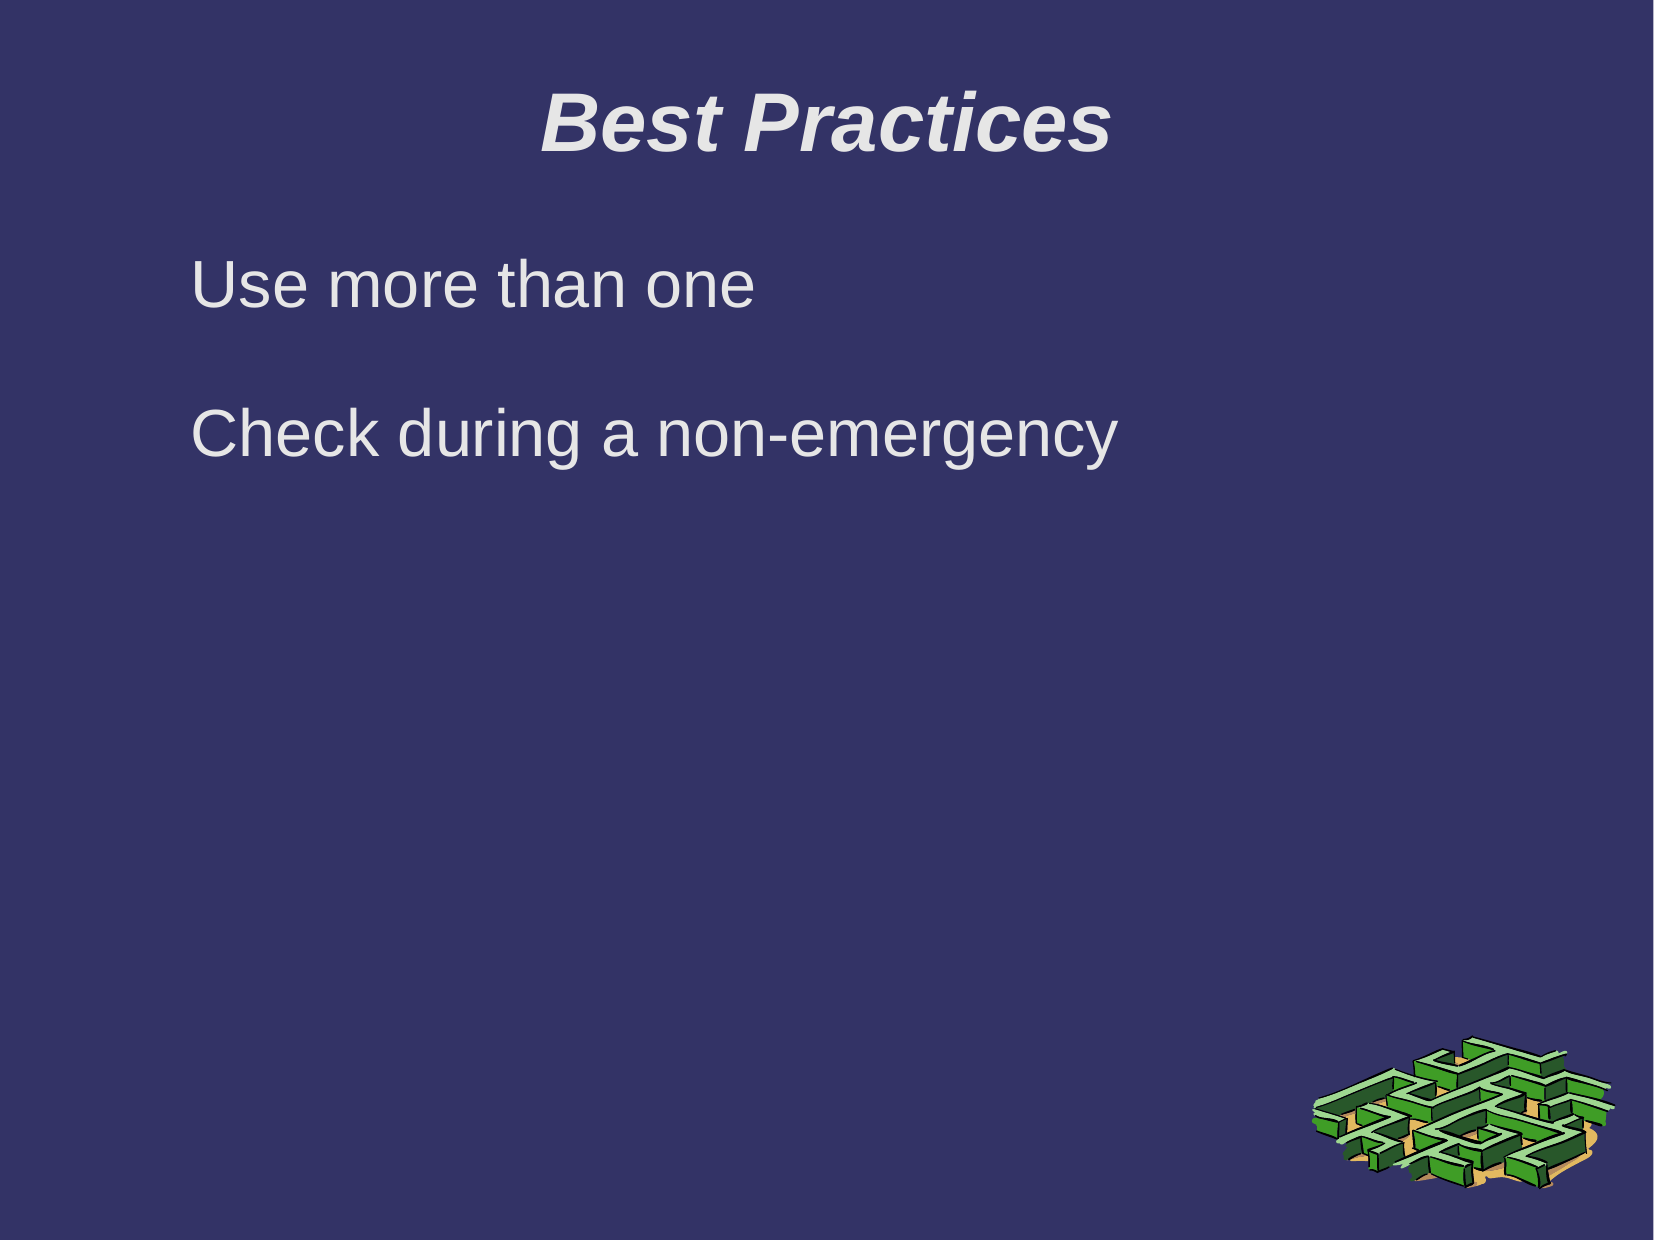

# Best Practices
Use more than one
Check during a non-emergency